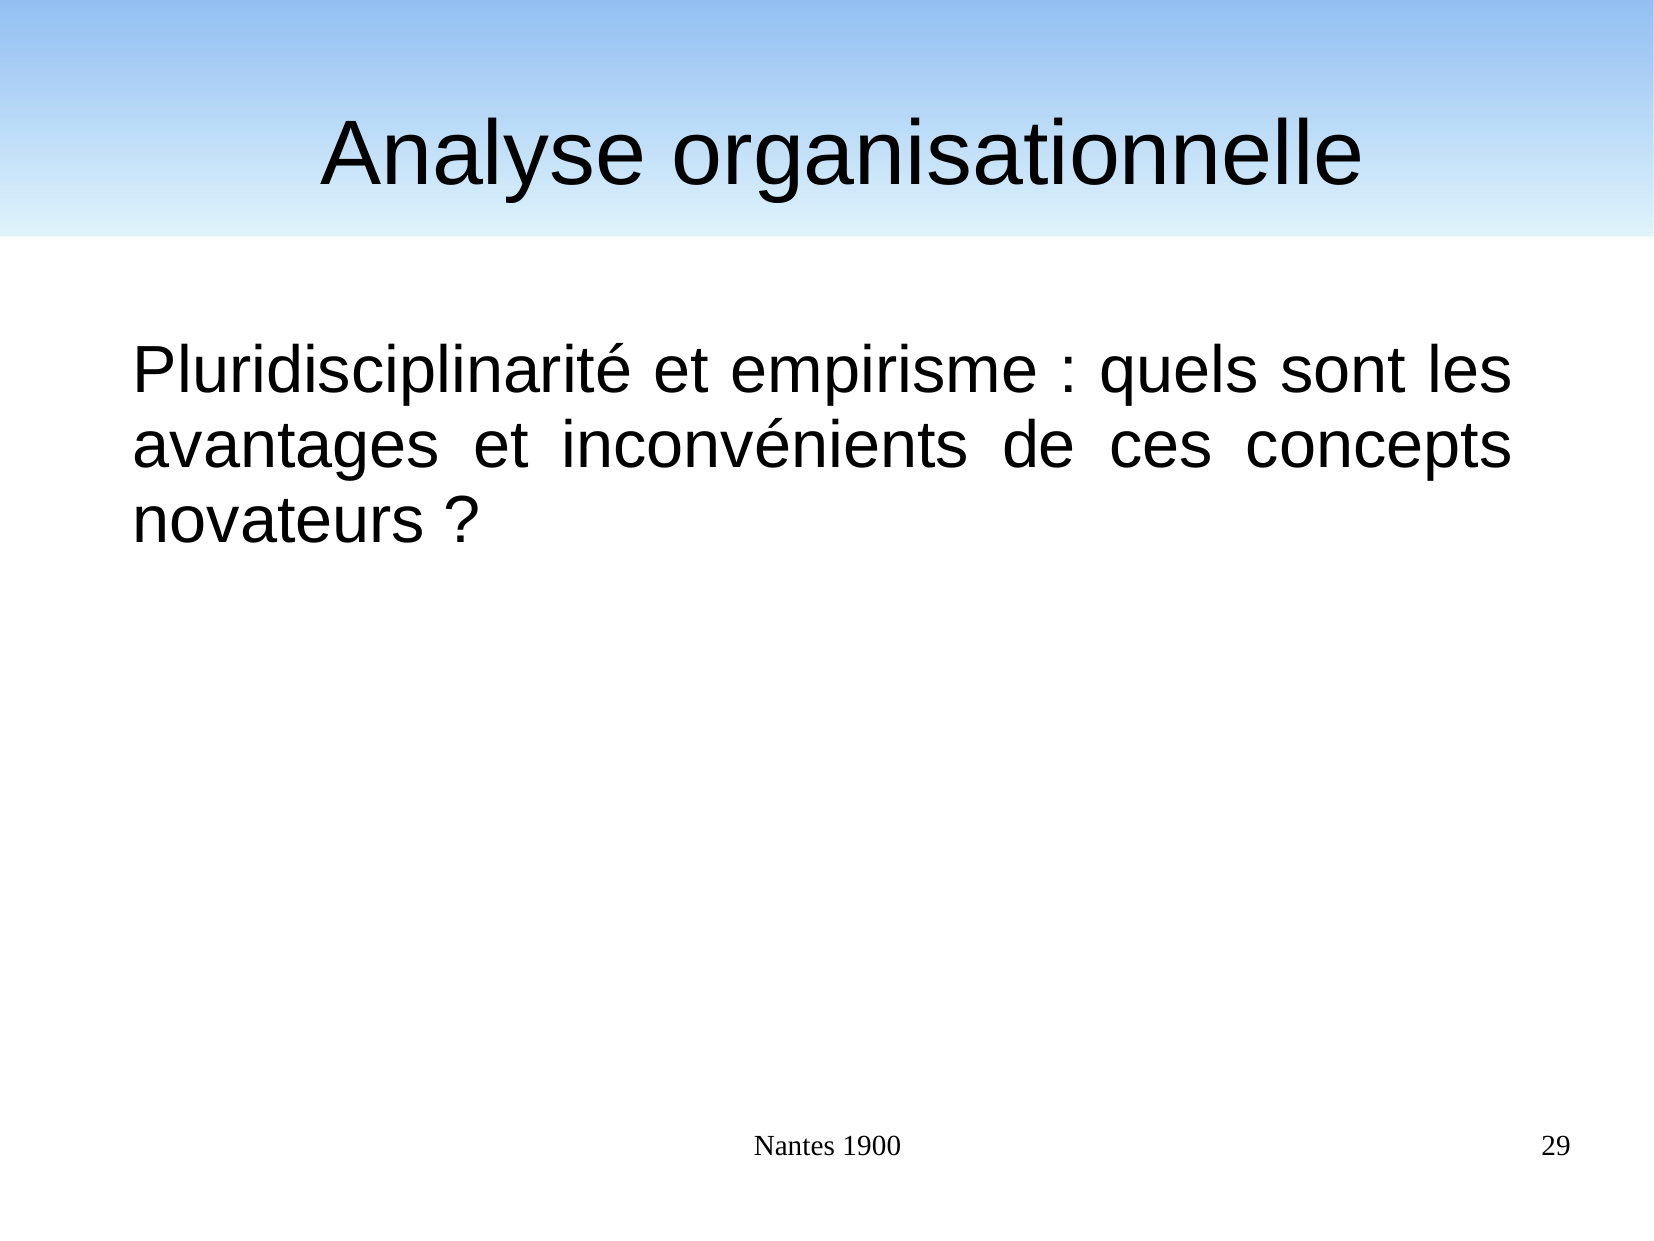

# Analyse organisationnelle
Pluridisciplinarité et empirisme : quels sont les avantages et inconvénients de ces concepts novateurs ?
Nantes 1900
29